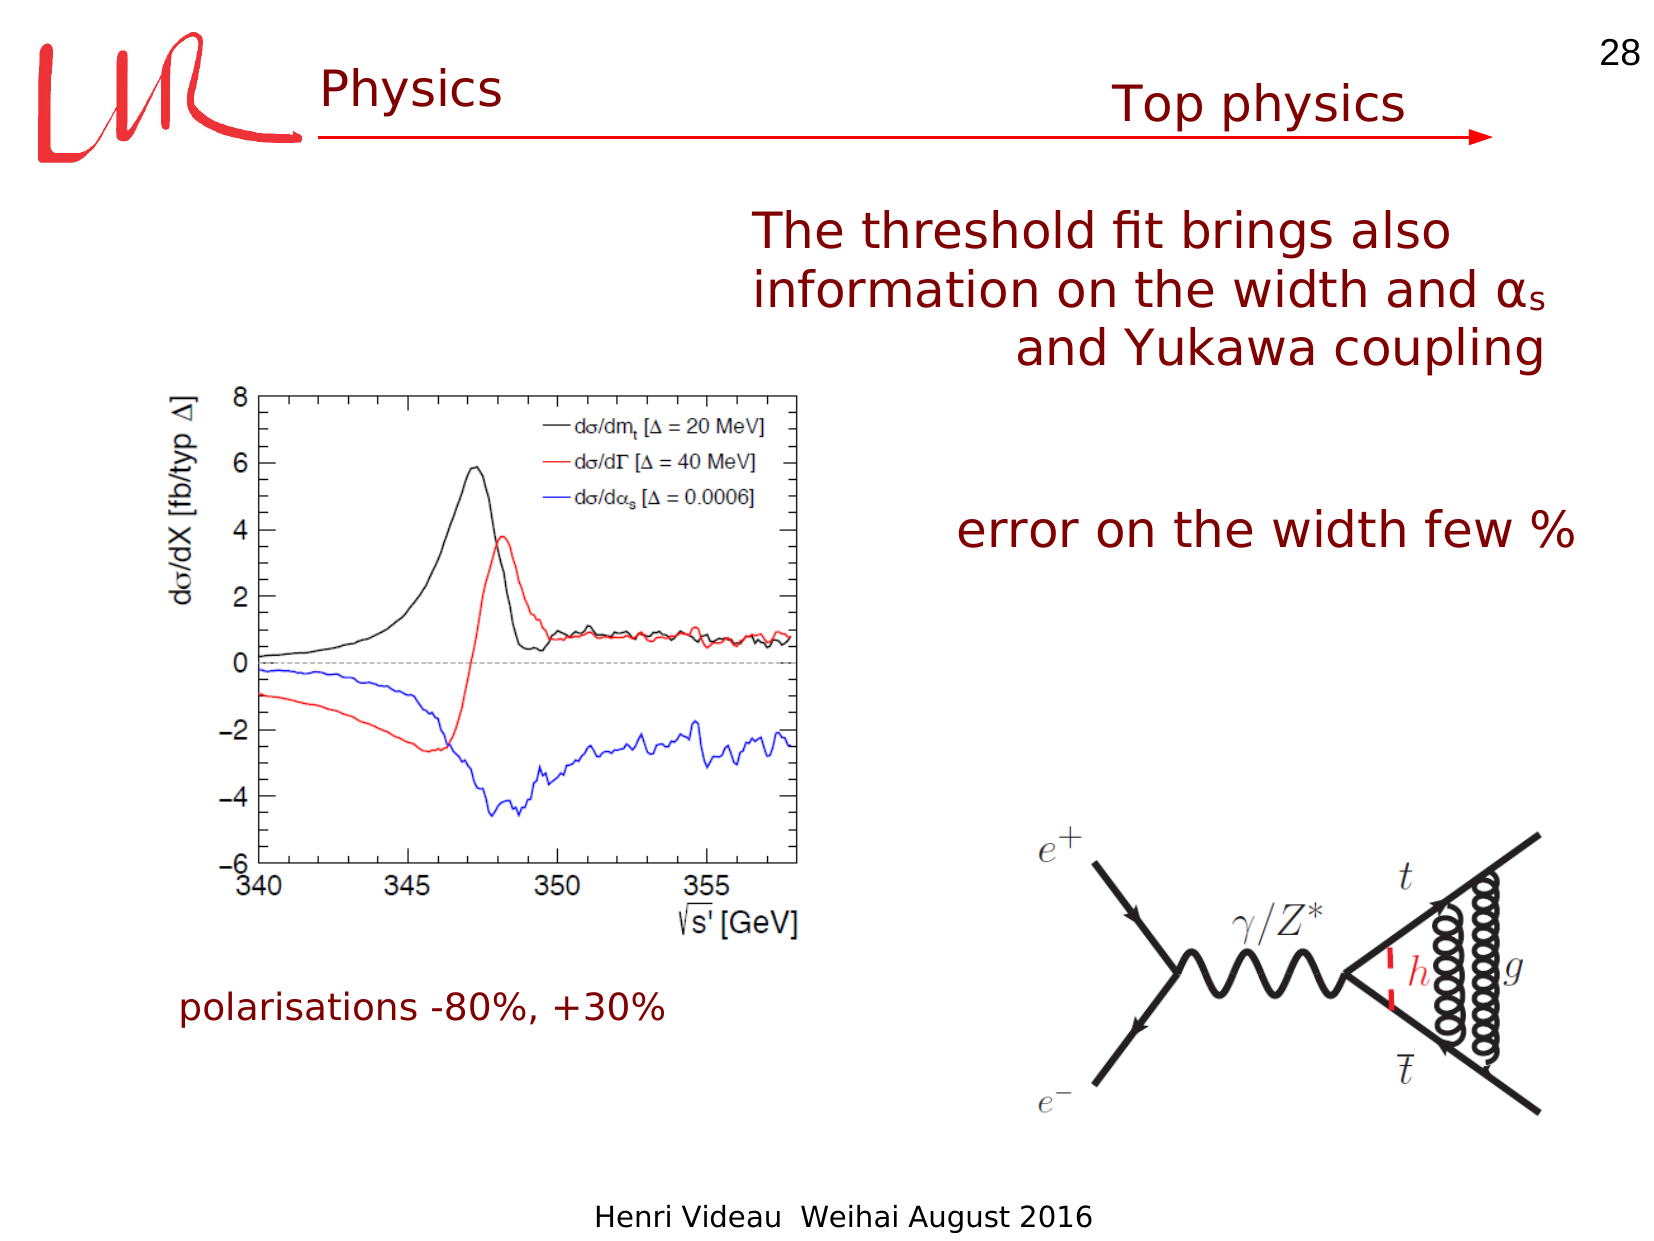

Top physics
The threshold fit brings also
information on the width and αs
and Yukawa coupling
error on the width few %
polarisations -80%, +30%